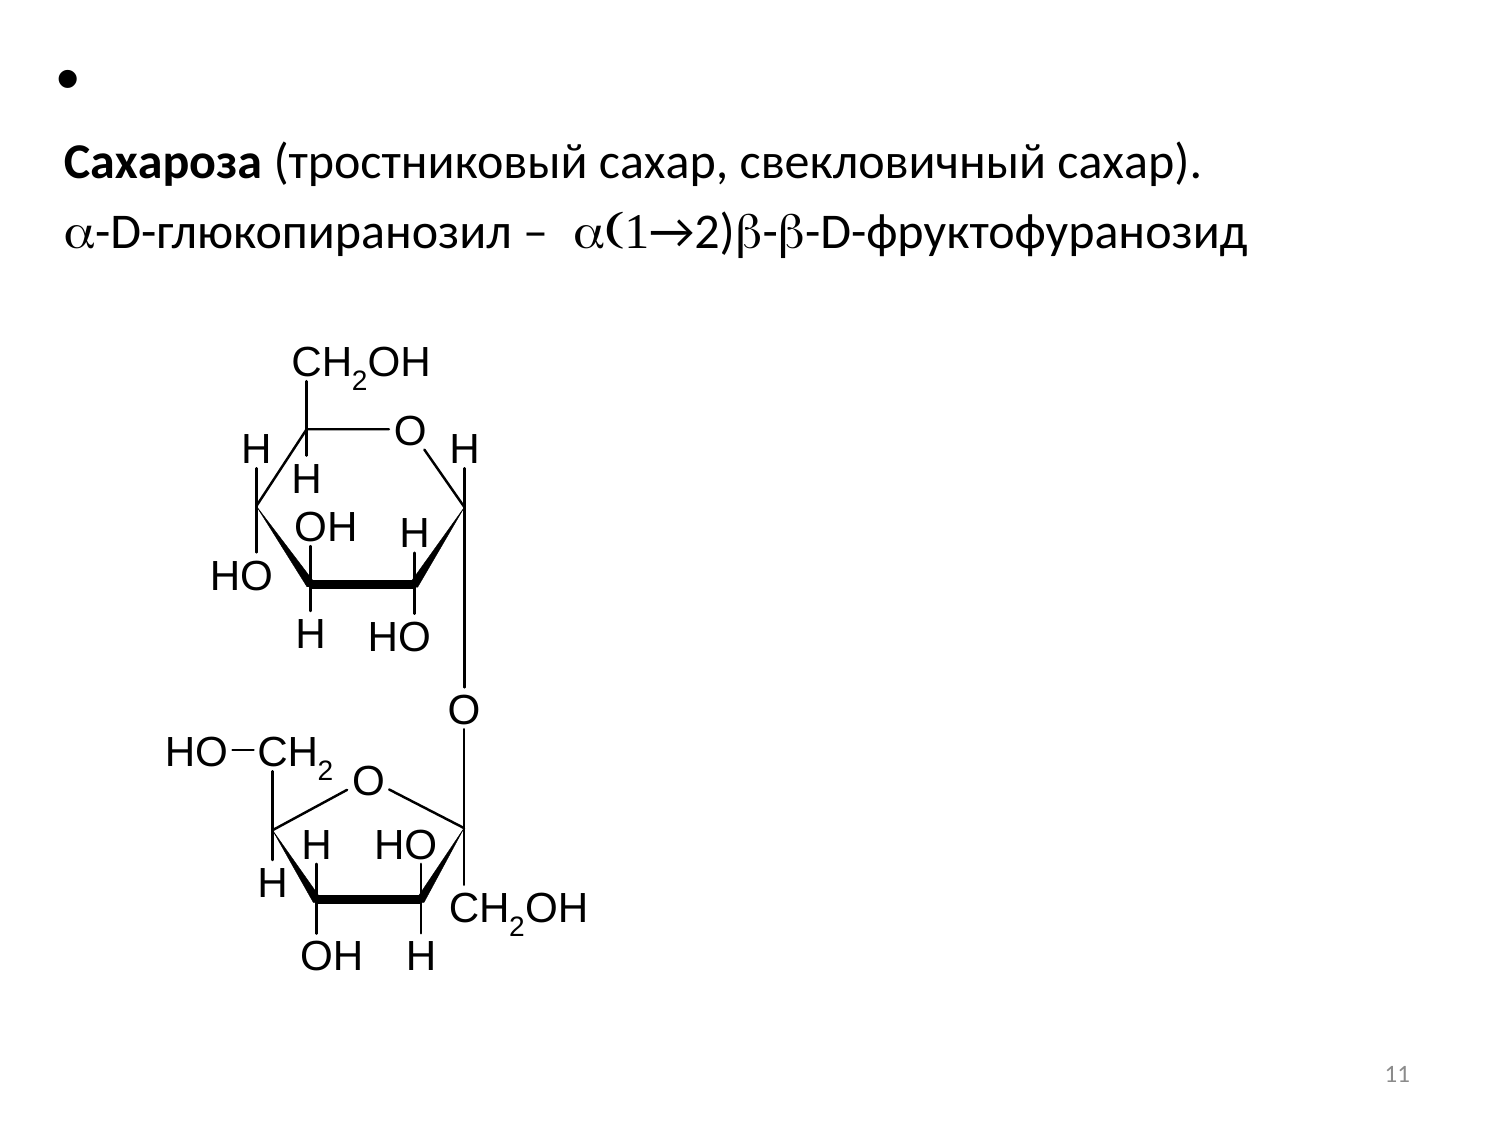

# Сахароза (тростниковый сахар, свекловичный сахар).
a-D-глюкопиранозил – a(1→2)b-b-D-фруктофуранозид